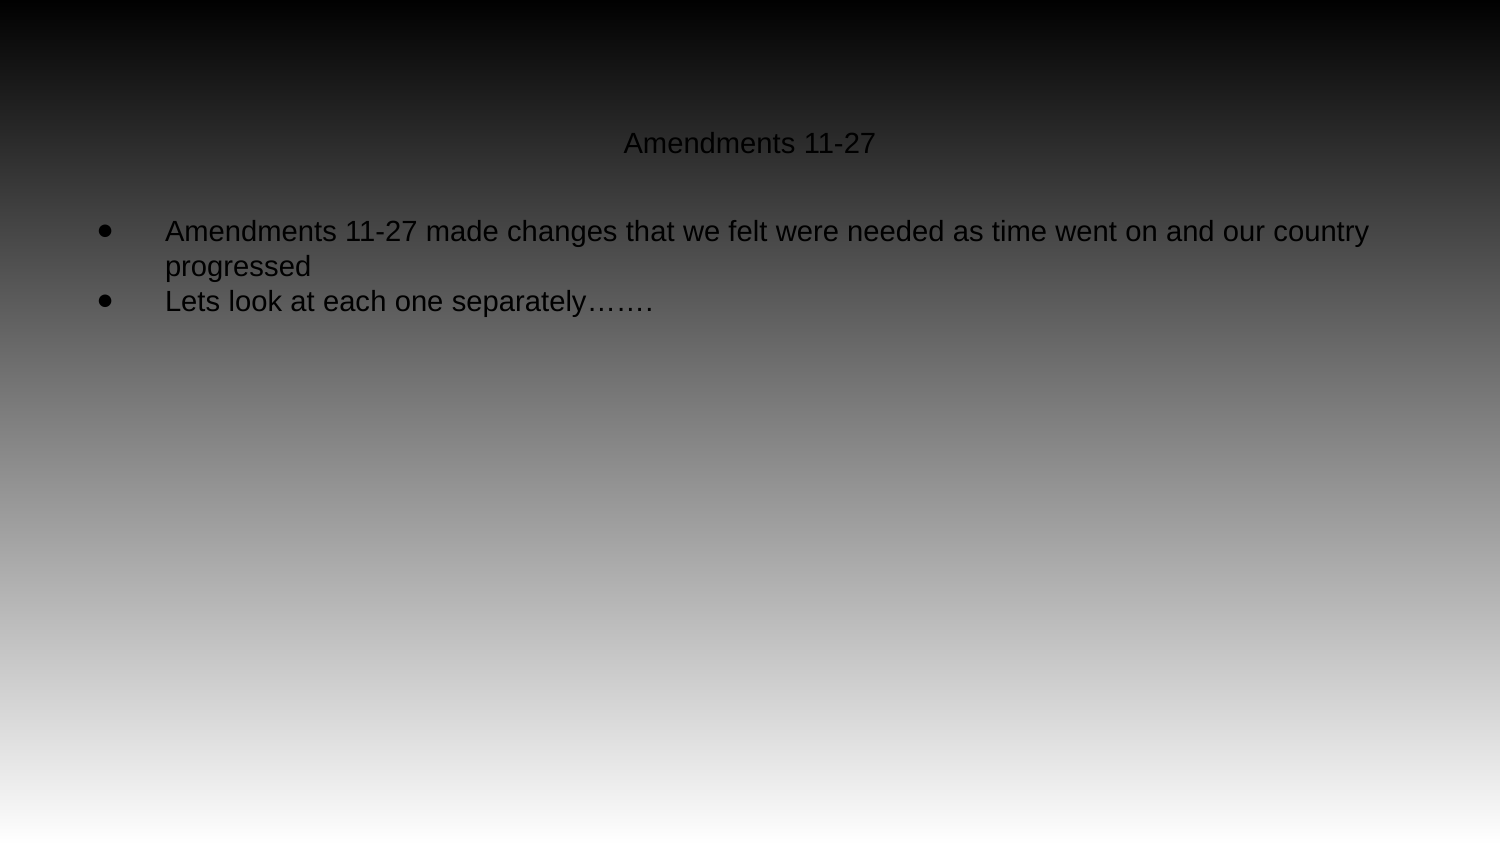

# Amendments 11-27
Amendments 11-27 made changes that we felt were needed as time went on and our country progressed
Lets look at each one separately…….